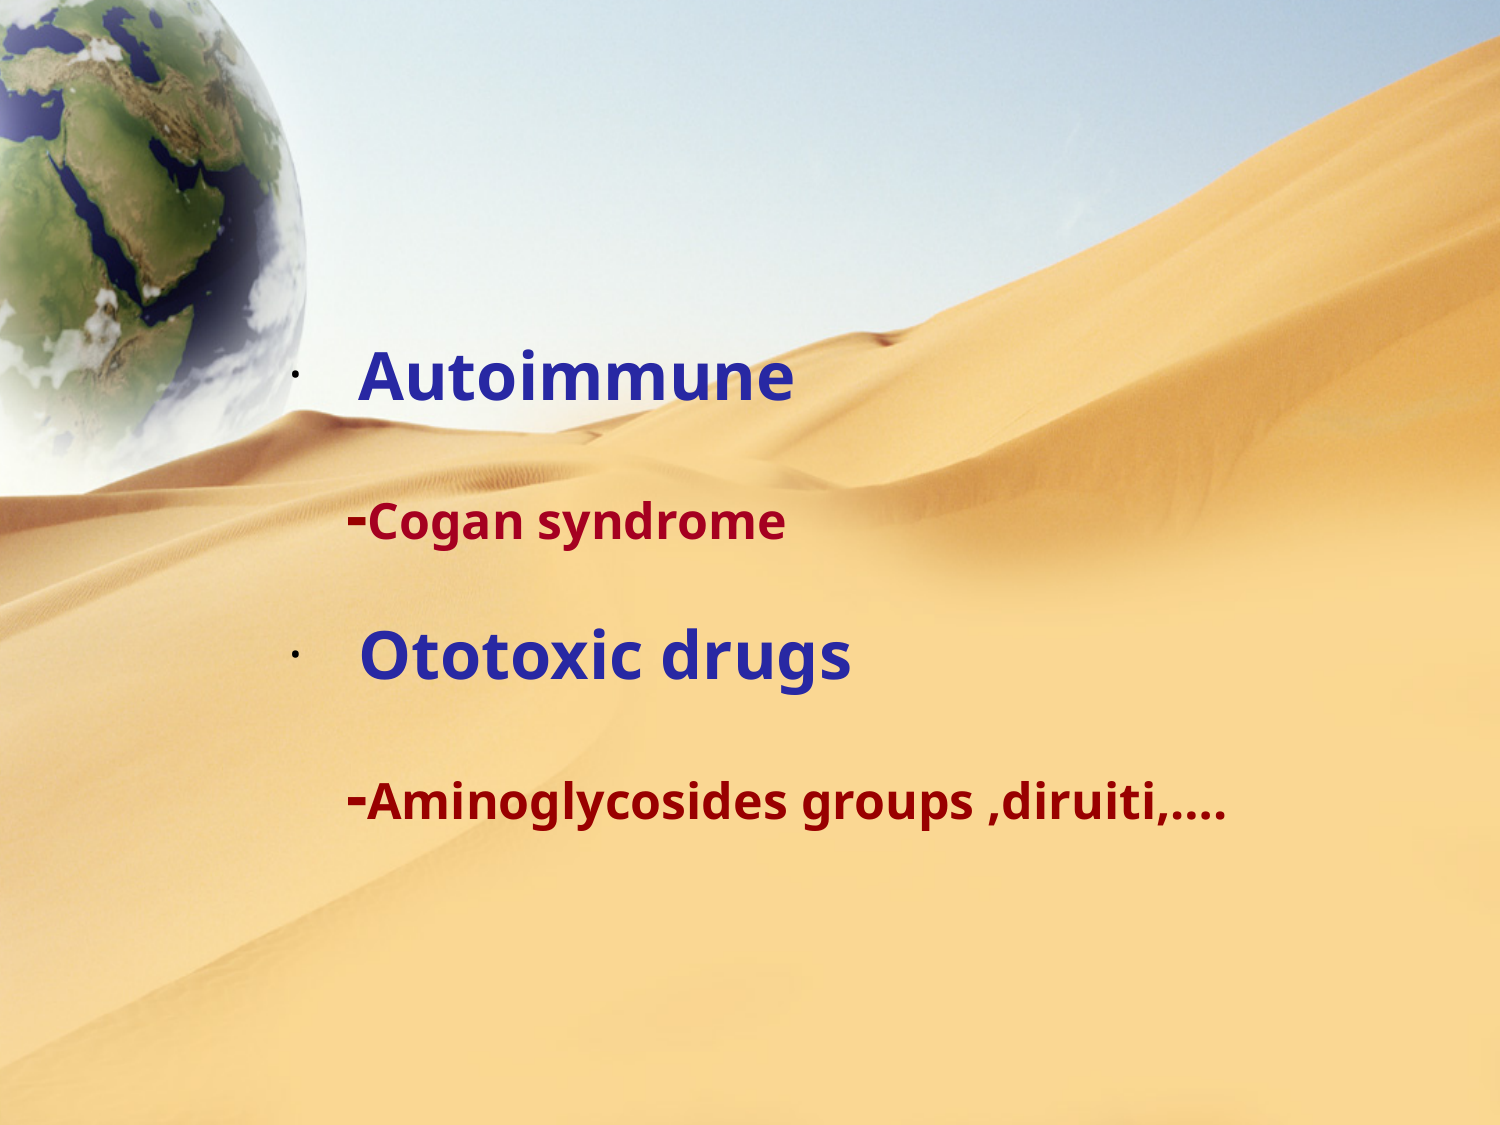

Autoimmune
-Cogan syndrome
Ototoxic drugs
-Aminoglycosides groups ,diruiti,….